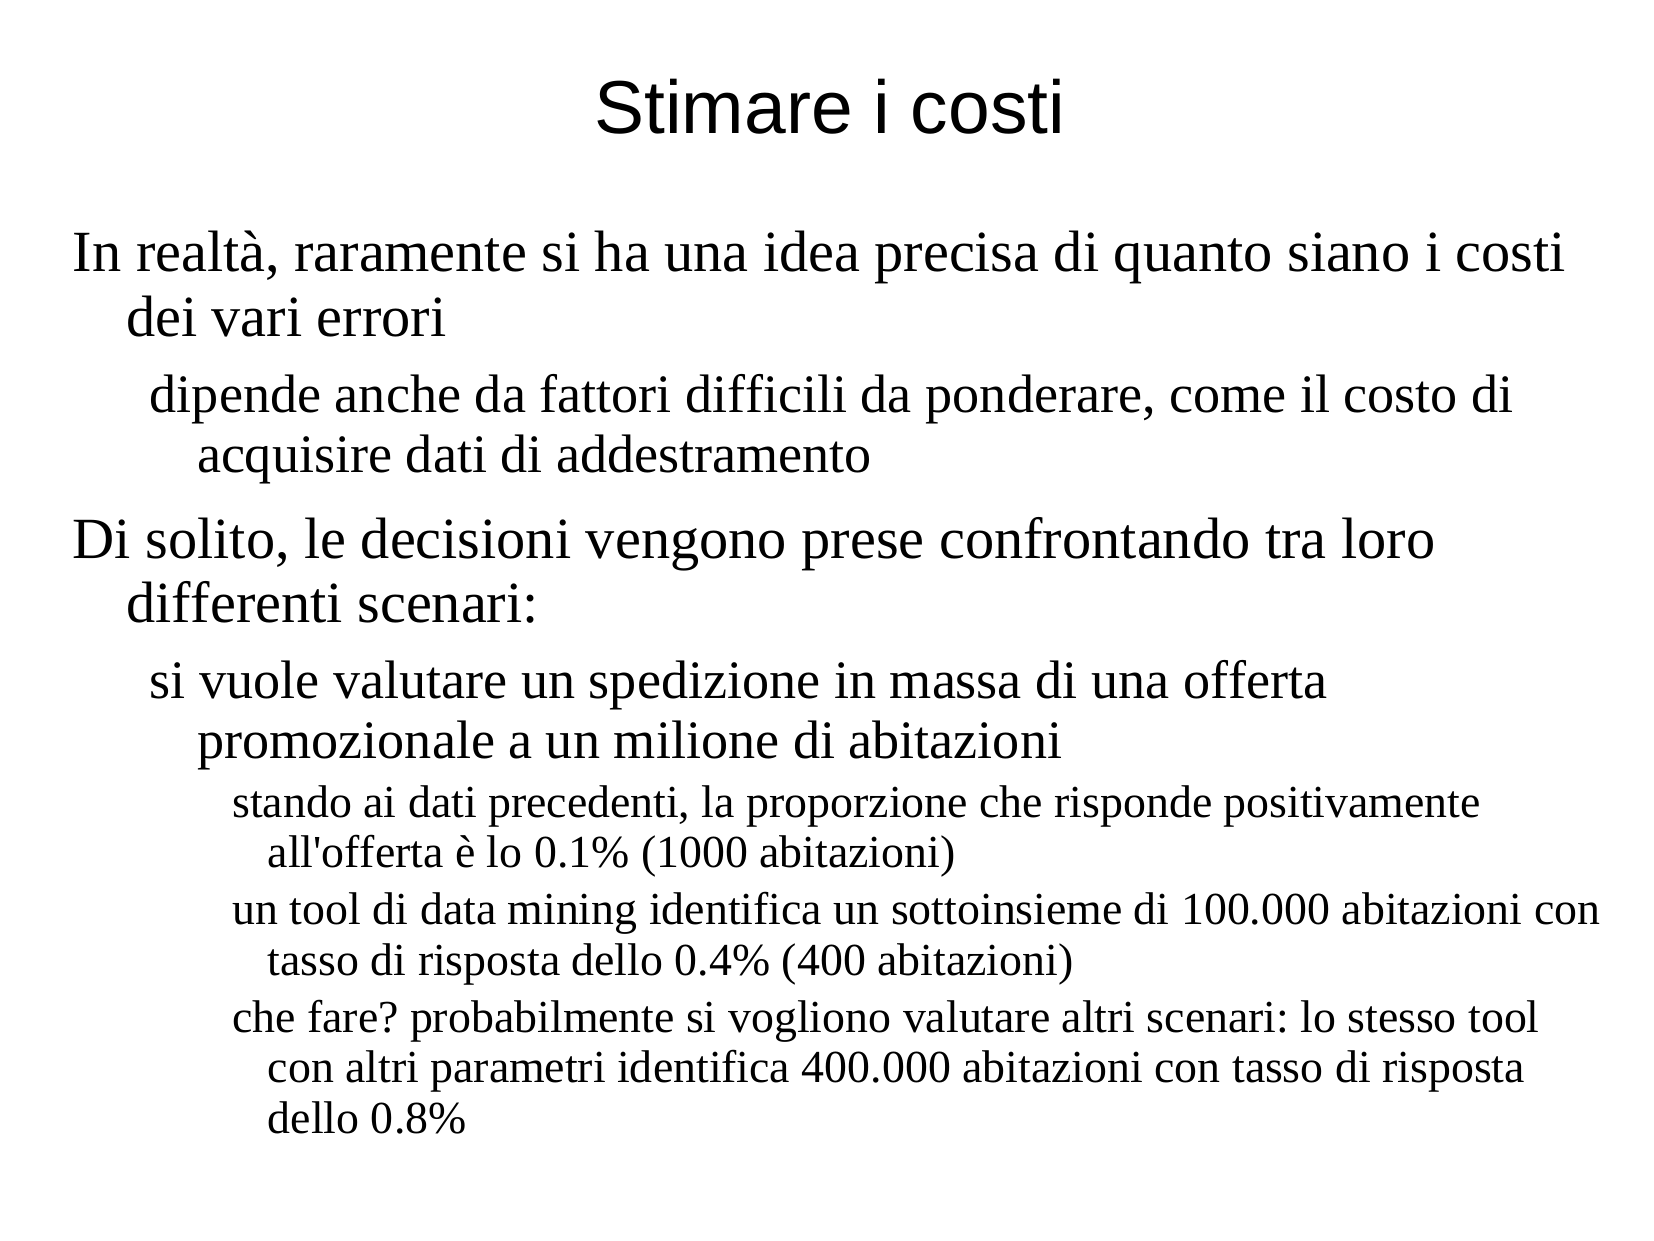

# Stimare i costi
In realtà, raramente si ha una idea precisa di quanto siano i costi dei vari errori
dipende anche da fattori difficili da ponderare, come il costo di acquisire dati di addestramento
Di solito, le decisioni vengono prese confrontando tra loro differenti scenari:
si vuole valutare un spedizione in massa di una offerta promozionale a un milione di abitazioni
stando ai dati precedenti, la proporzione che risponde positivamente all'offerta è lo 0.1% (1000 abitazioni)
un tool di data mining identifica un sottoinsieme di 100.000 abitazioni con tasso di risposta dello 0.4% (400 abitazioni)
che fare? probabilmente si vogliono valutare altri scenari: lo stesso tool con altri parametri identifica 400.000 abitazioni con tasso di risposta dello 0.8%